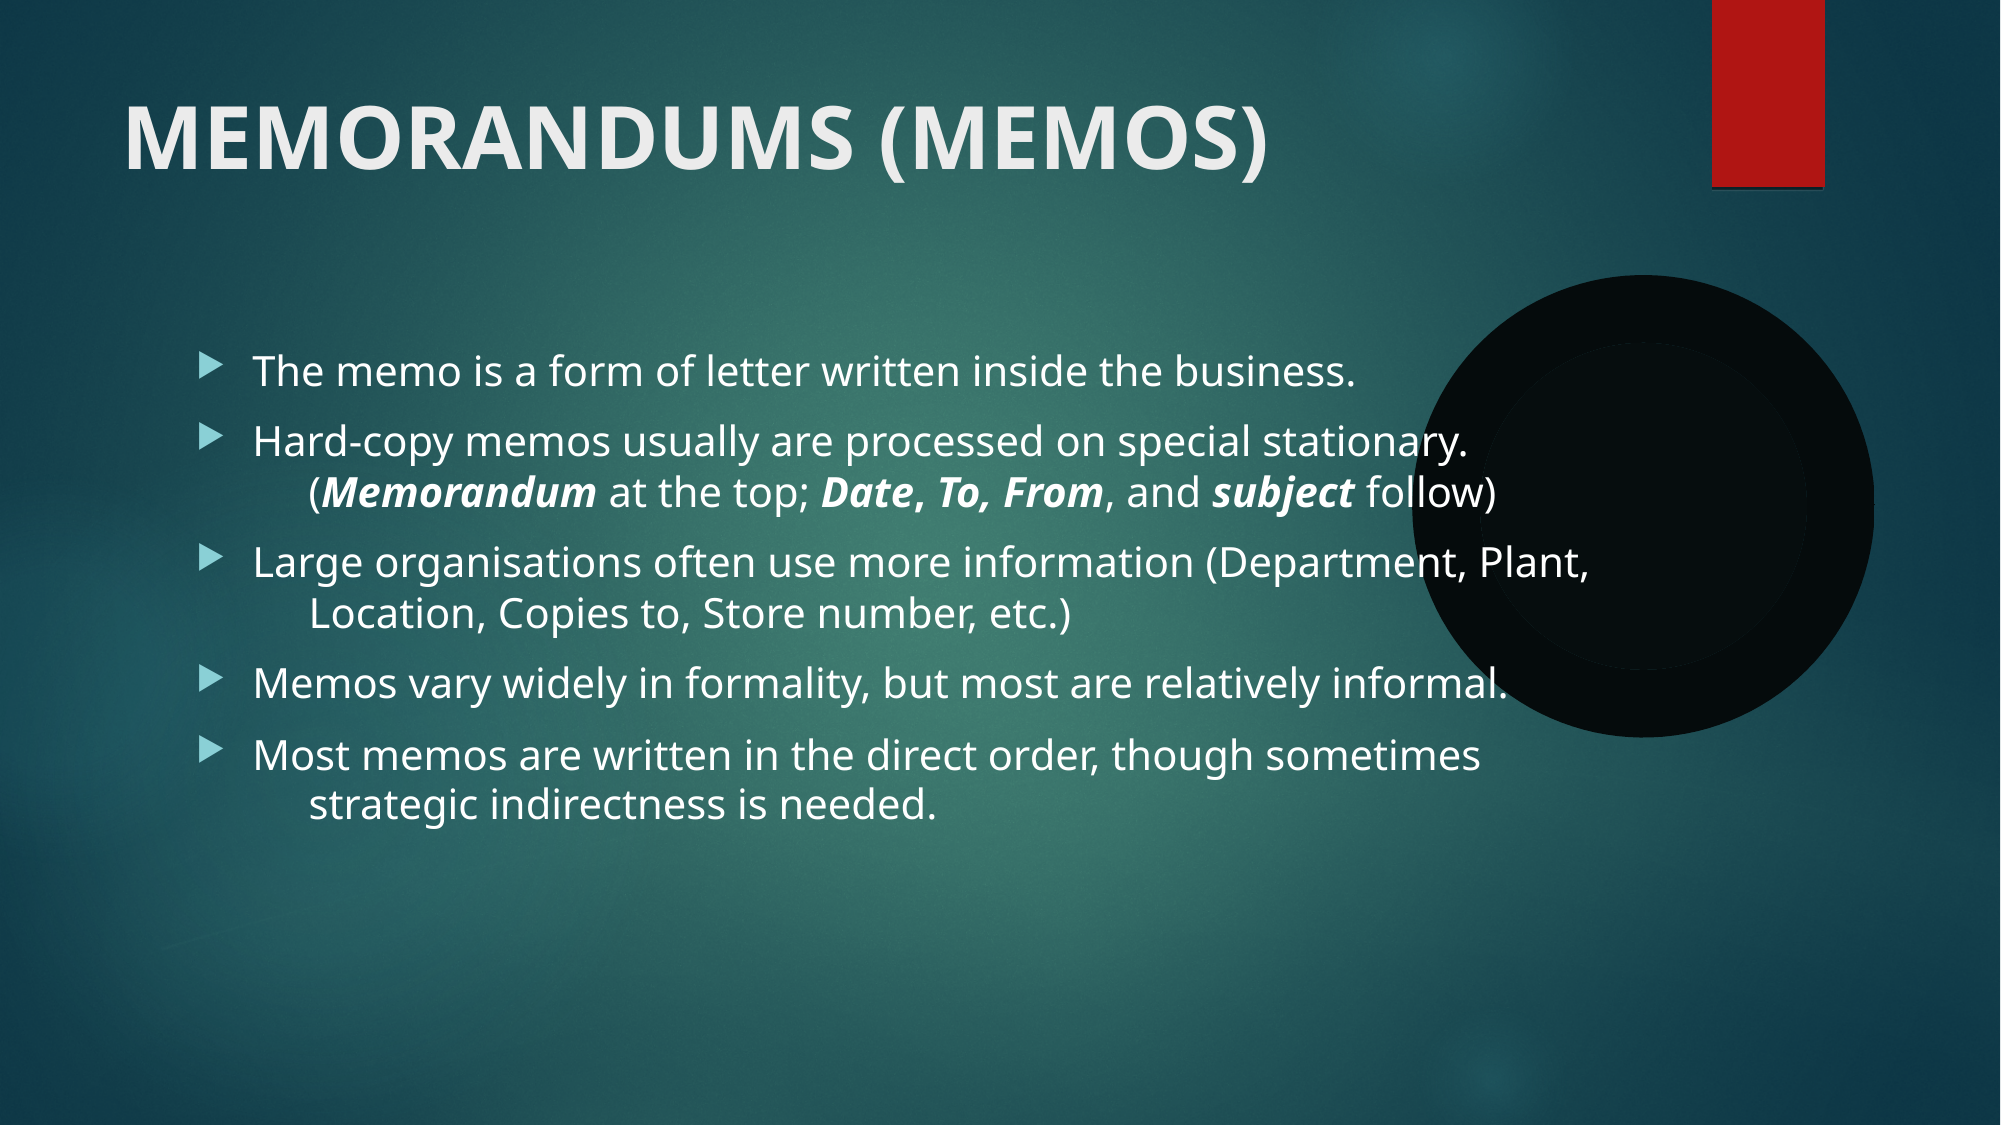

# MEMORANDUMS (MEMOS)
The memo is a form of letter written inside the business.
Hard-copy memos usually are processed on special stationary. (Memorandum at the top; Date, To, From, and subject follow)
Large organisations often use more information (Department, Plant, Location, Copies to, Store number, etc.)
Memos vary widely in formality, but most are relatively informal.
Most memos are written in the direct order, though sometimes strategic indirectness is needed.